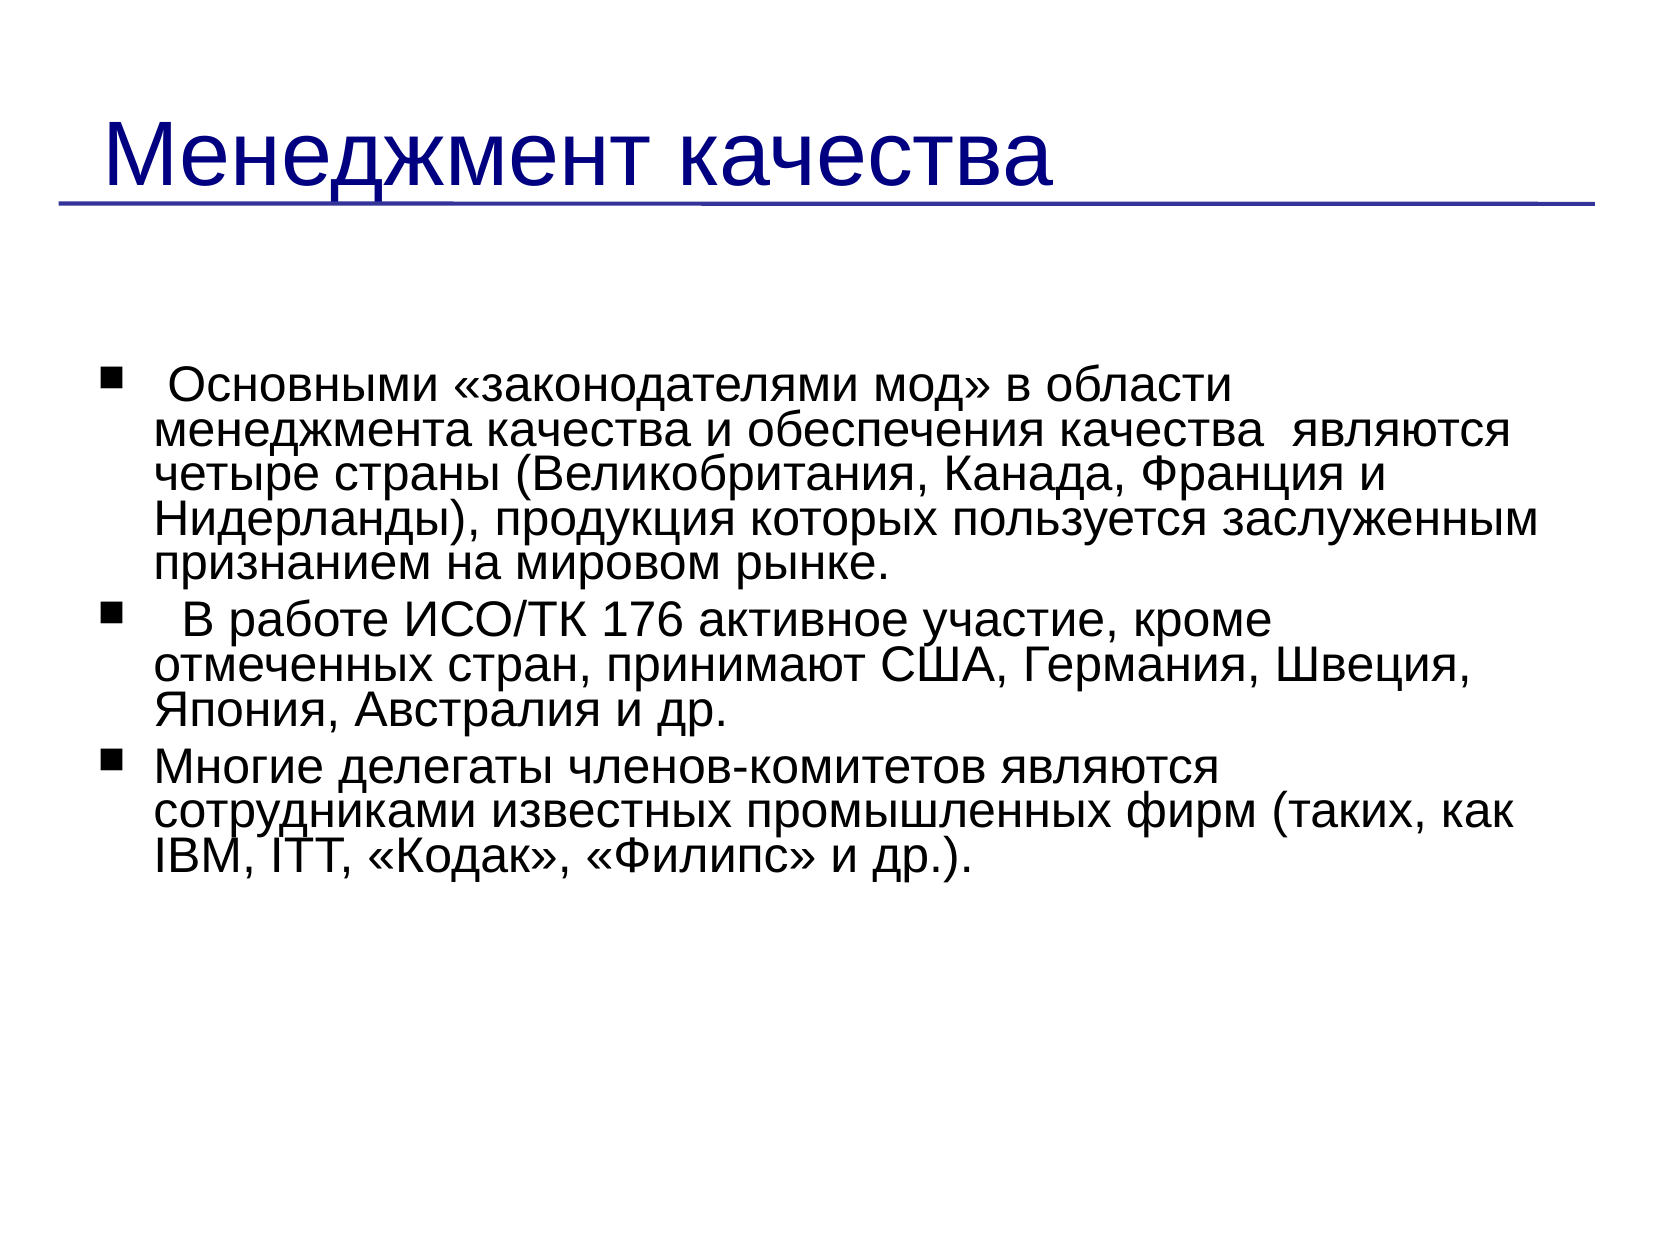

# Менеджмент качества
 Основными «законодателями мод» в области менеджмента качества и обеспечения качества являются четыре страны (Великобритания, Канада, Франция и Нидерланды), продукция которых пользуется заслуженным признанием на мировом рынке.
 В работе ИСО/ТК 176 активное участие, кроме отмеченных стран, принимают США, Германия, Швеция, Япония, Австралия и др.
Многие делегаты членов-комитетов являются сотрудниками известных промышленных фирм (таких, как IBM, ITT, «Кодак», «Филипс» и др.).